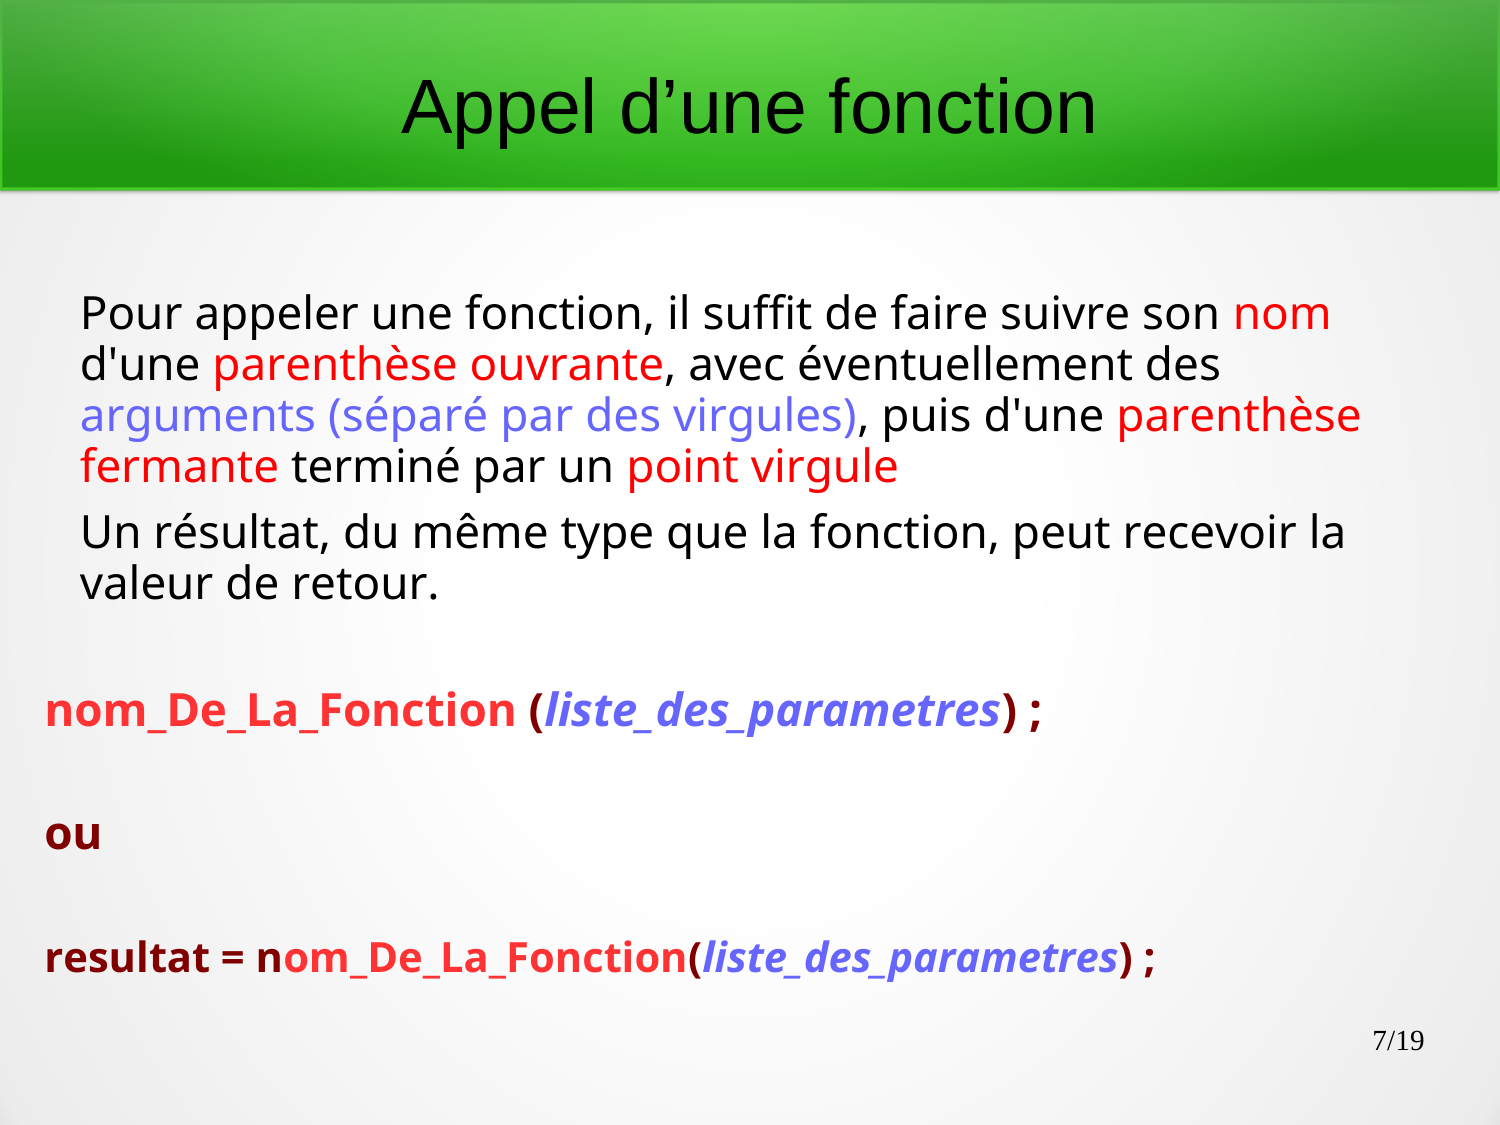

# Appel d’une fonction
Pour appeler une fonction, il suffit de faire suivre son nom d'une parenthèse ouvrante, avec éventuellement des arguments (séparé par des virgules), puis d'une parenthèse fermante terminé par un point virgule
Un résultat, du même type que la fonction, peut recevoir la valeur de retour.
nom_De_La_Fonction (liste_des_parametres) ;
ou
resultat = nom_De_La_Fonction(liste_des_parametres) ;
7